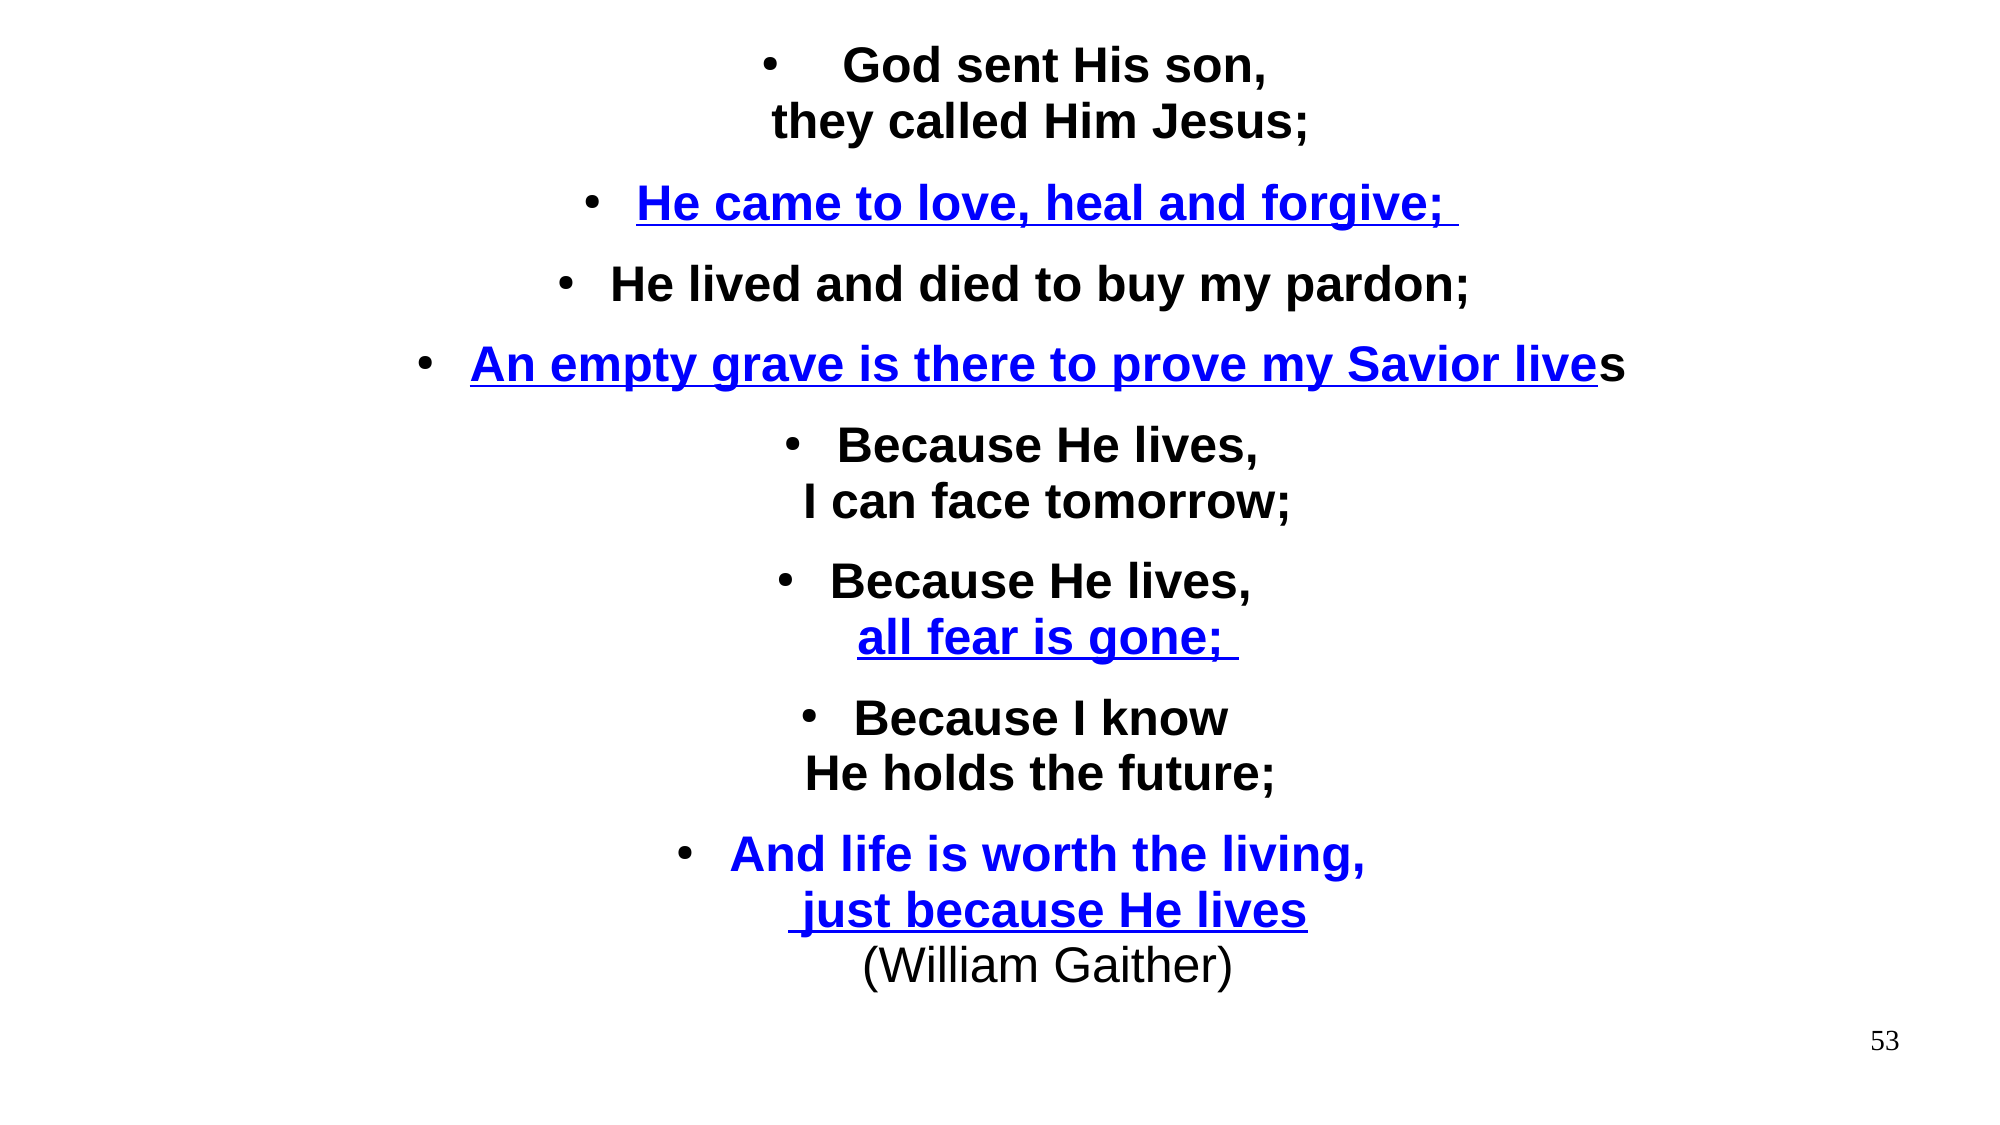

# God sent His son, they called Him Jesus;
He came to love, heal and forgive;
He lived and died to buy my pardon;
An empty grave is there to prove my Savior lives
Because He lives,
 I can face tomorrow;
Because He lives,
all fear is gone;
Because I know
He holds the future;
And life is worth the living,
 just because He lives
(William Gaither)
53